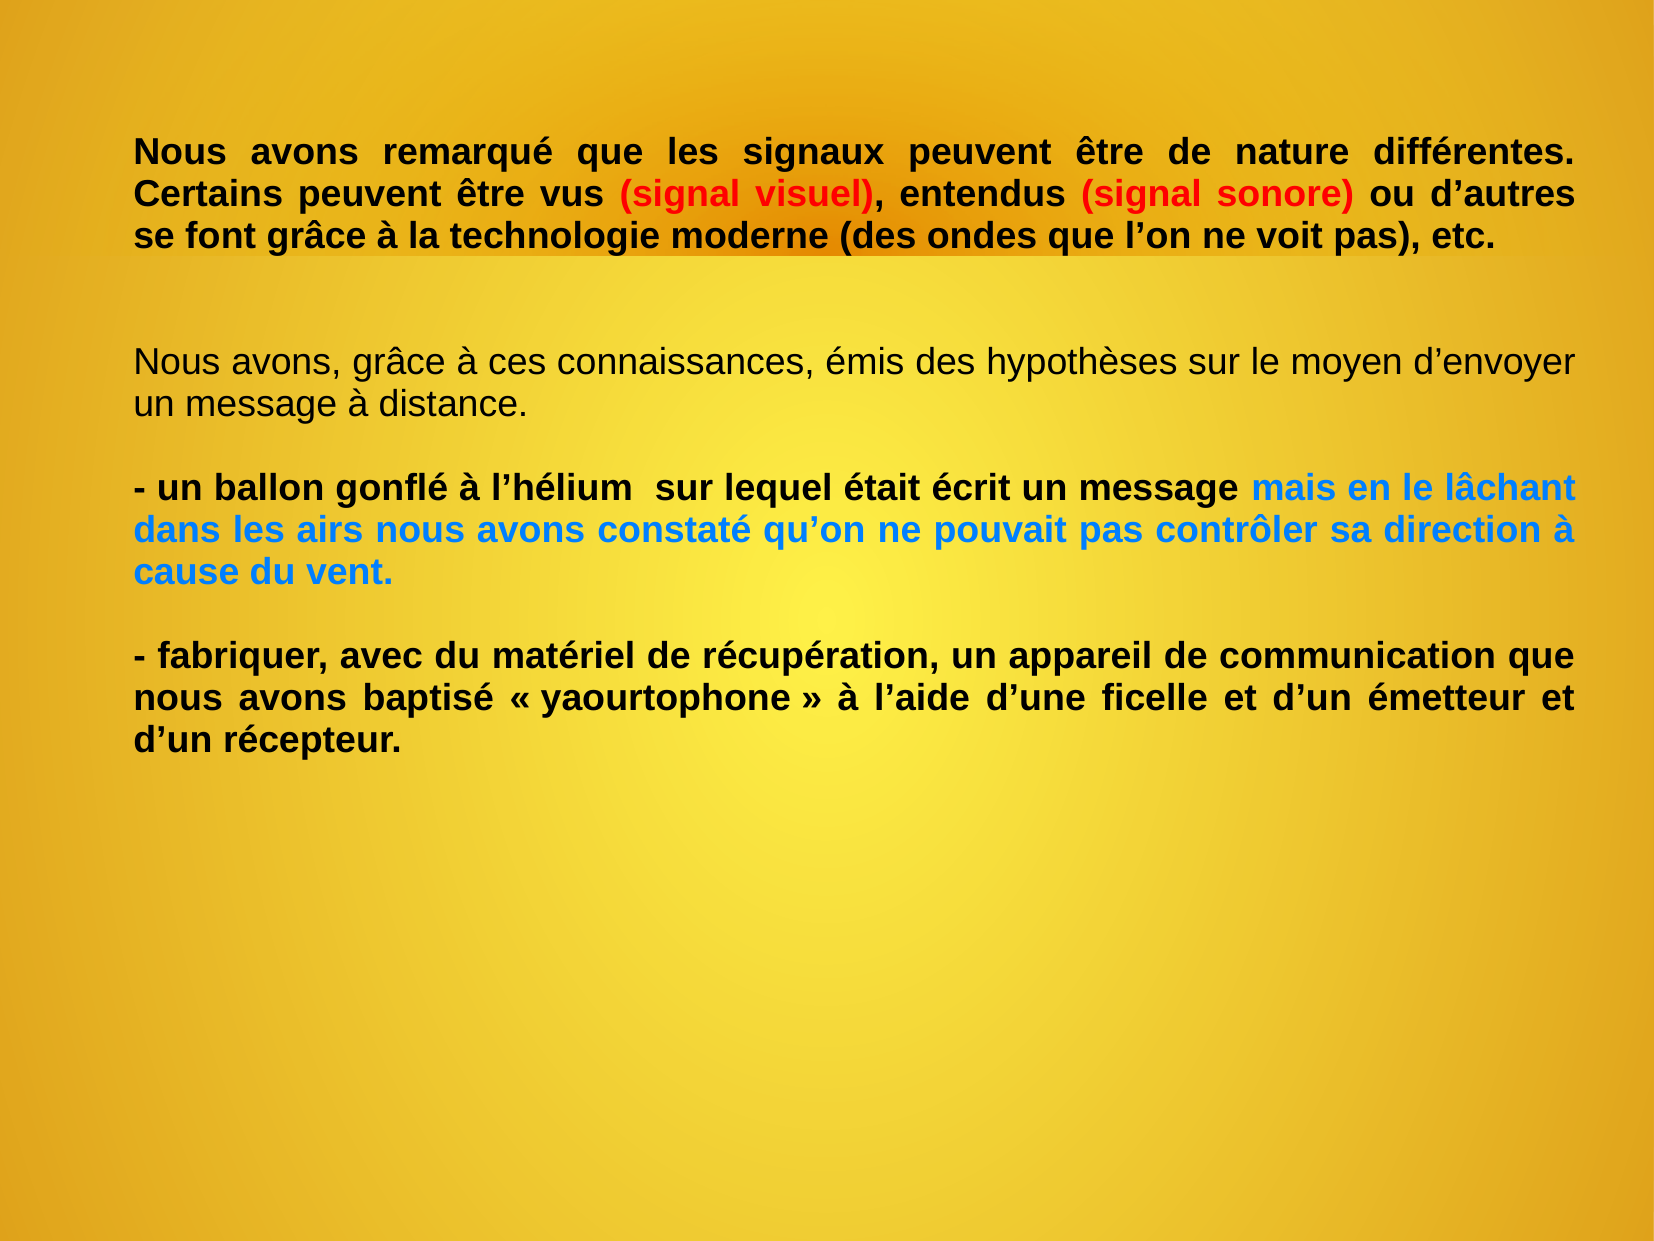

Nous avons remarqué que les signaux peuvent être de nature différentes. Certains peuvent être vus (signal visuel), entendus (signal sonore) ou d’autres se font grâce à la technologie moderne (des ondes que l’on ne voit pas), etc.
Nous avons, grâce à ces connaissances, émis des hypothèses sur le moyen d’envoyer un message à distance.
- un ballon gonflé à l’hélium sur lequel était écrit un message mais en le lâchant dans les airs nous avons constaté qu’on ne pouvait pas contrôler sa direction à cause du vent.
- fabriquer, avec du matériel de récupération, un appareil de communication que nous avons baptisé « yaourtophone » à l’aide d’une ficelle et d’un émetteur et d’un récepteur.